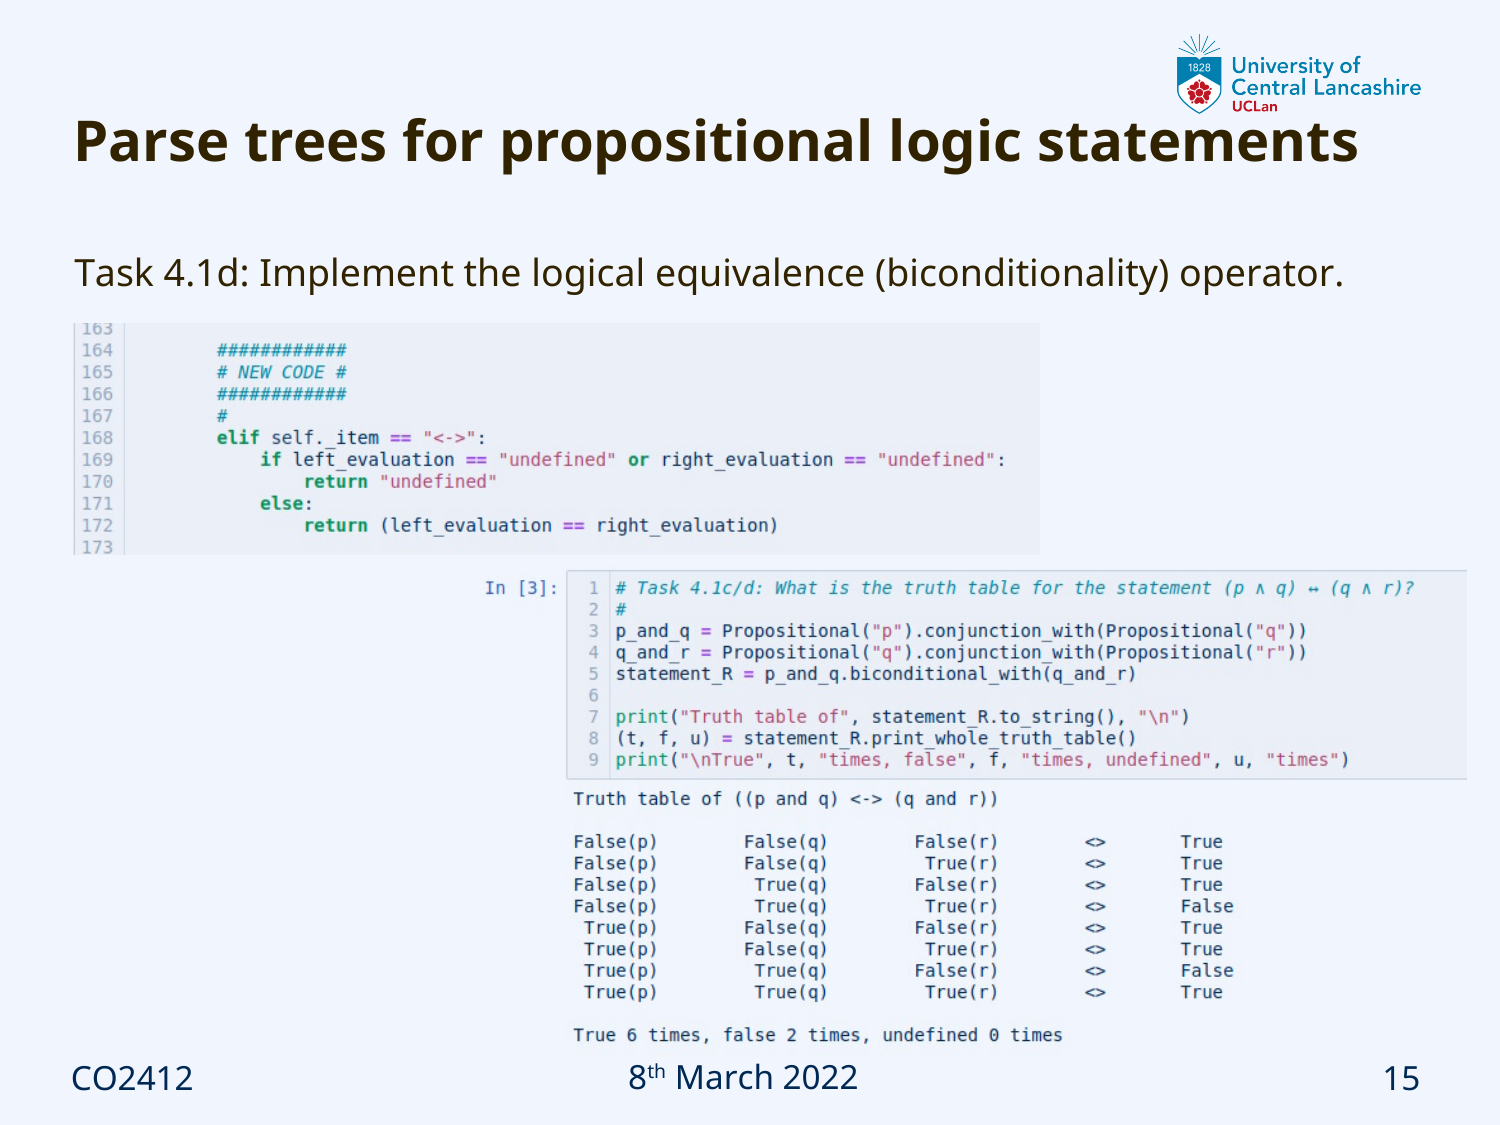

# Parse trees for propositional logic statements
Task 4.1d: Implement the logical equivalence (biconditionality) operator.